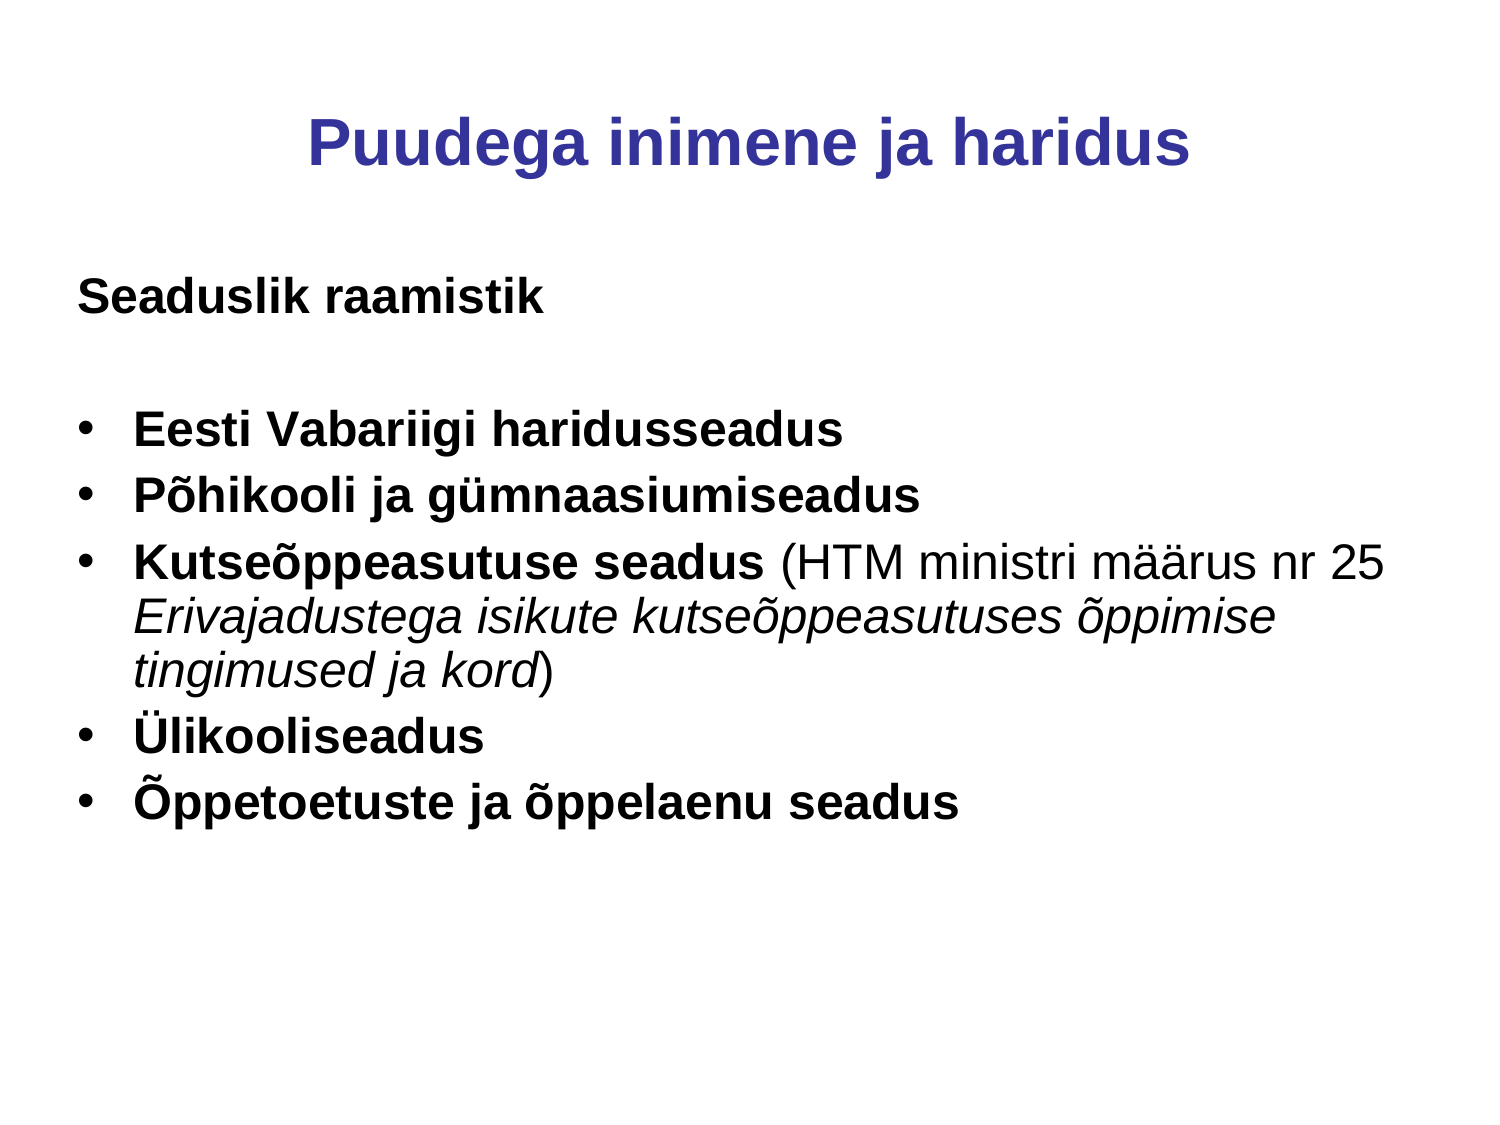

# Puudega inimene ja haridus
Seaduslik raamistik
Eesti Vabariigi haridusseadus
Põhikooli ja gümnaasiumiseadus
Kutseõppeasutuse seadus (HTM ministri määrus nr 25 Erivajadustega isikute kutseõppeasutuses õppimise tingimused ja kord)
Ülikooliseadus
Õppetoetuste ja õppelaenu seadus